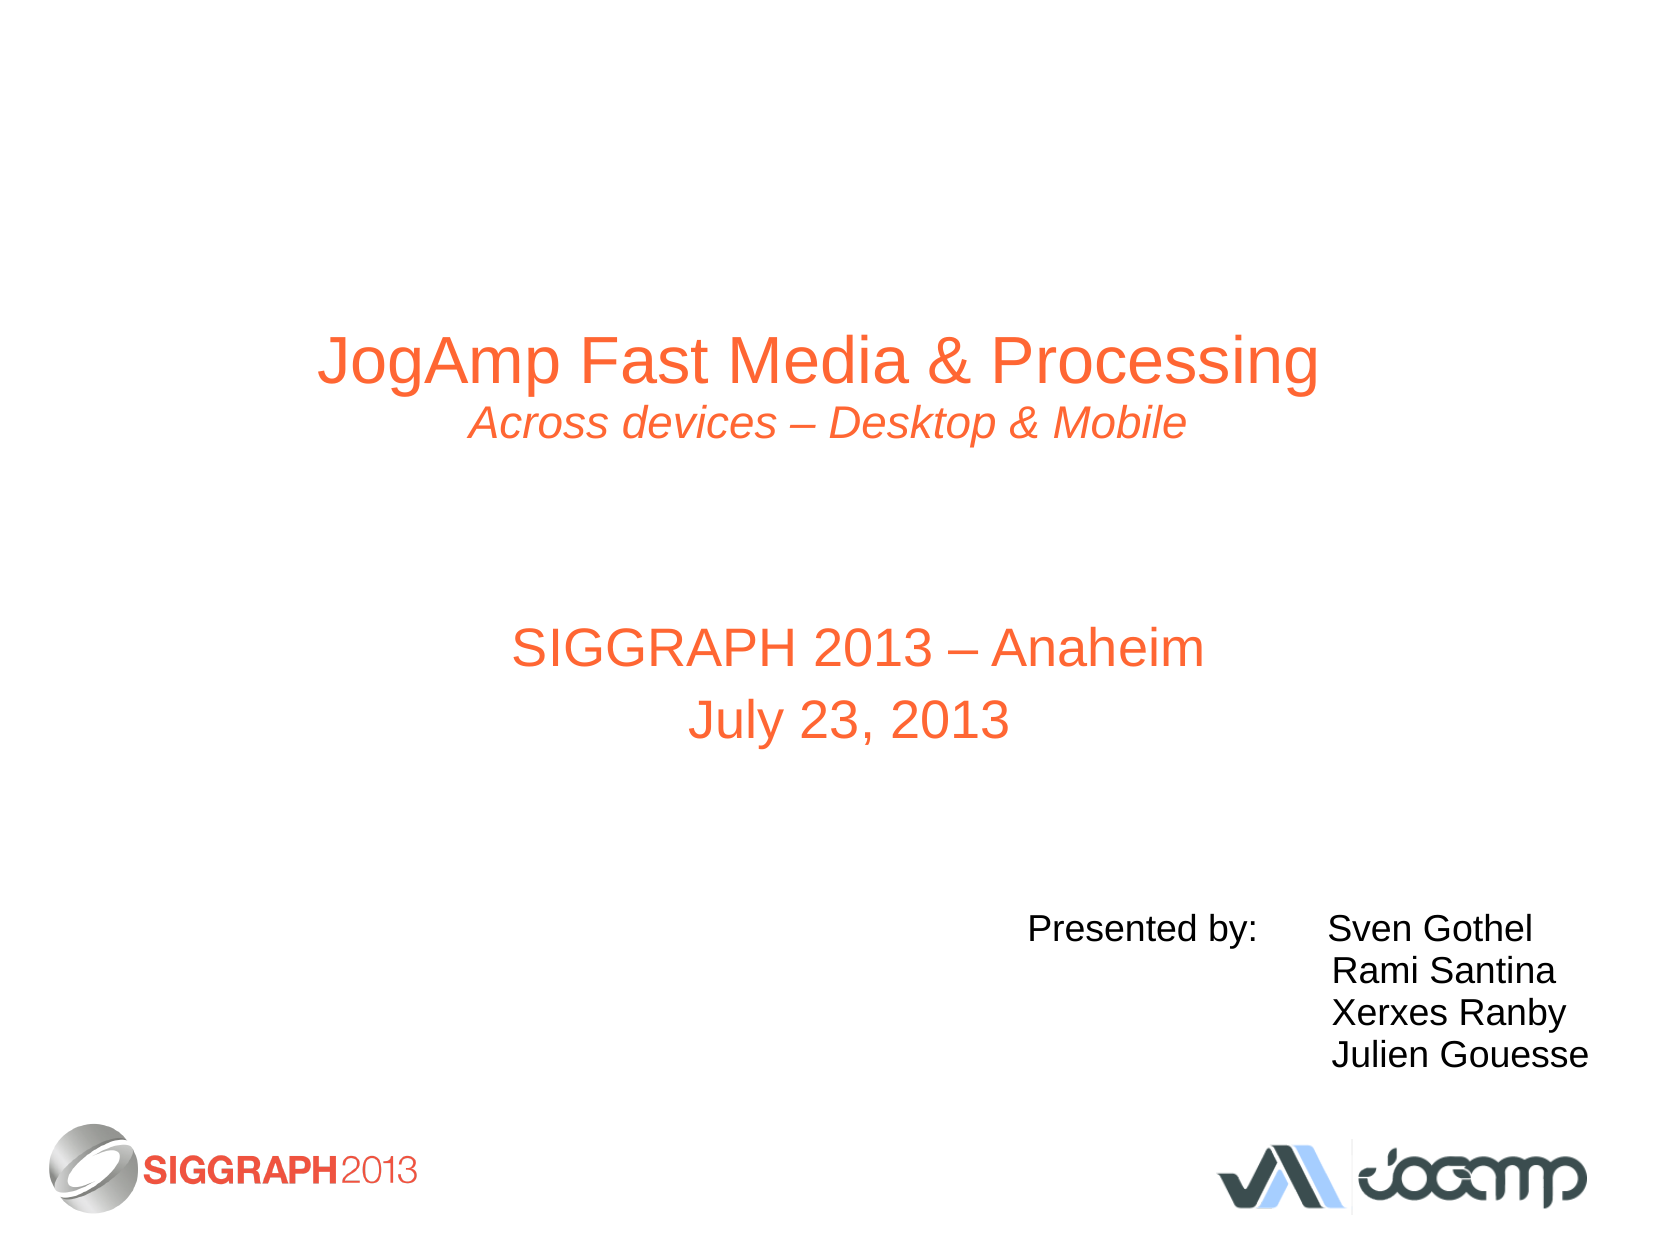

# JogAmp Fast Media & Processing Across devices – Desktop & Mobile
SIGGRAPH 2013 – Anaheim
July 23, 2013
Presented by: 	Sven Gothel
 Rami Santina
 Xerxes Ranby
 Julien Gouesse